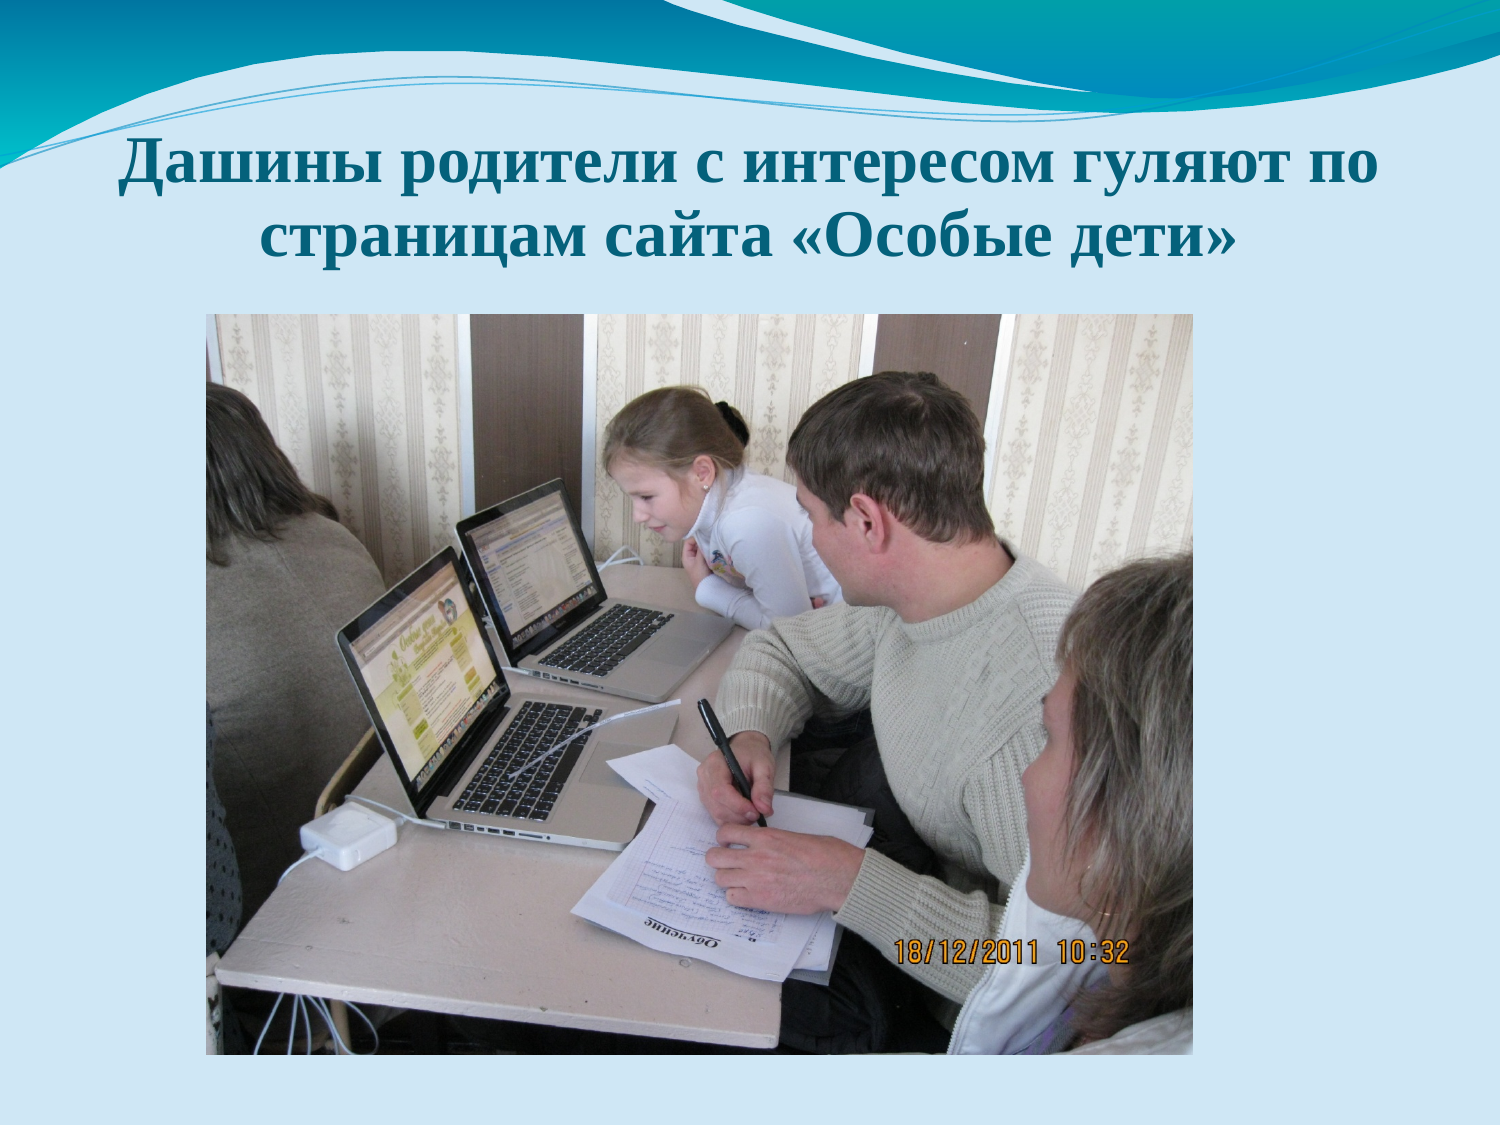

# Дашины родители с интересом гуляют по страницам сайта «Особые дети»